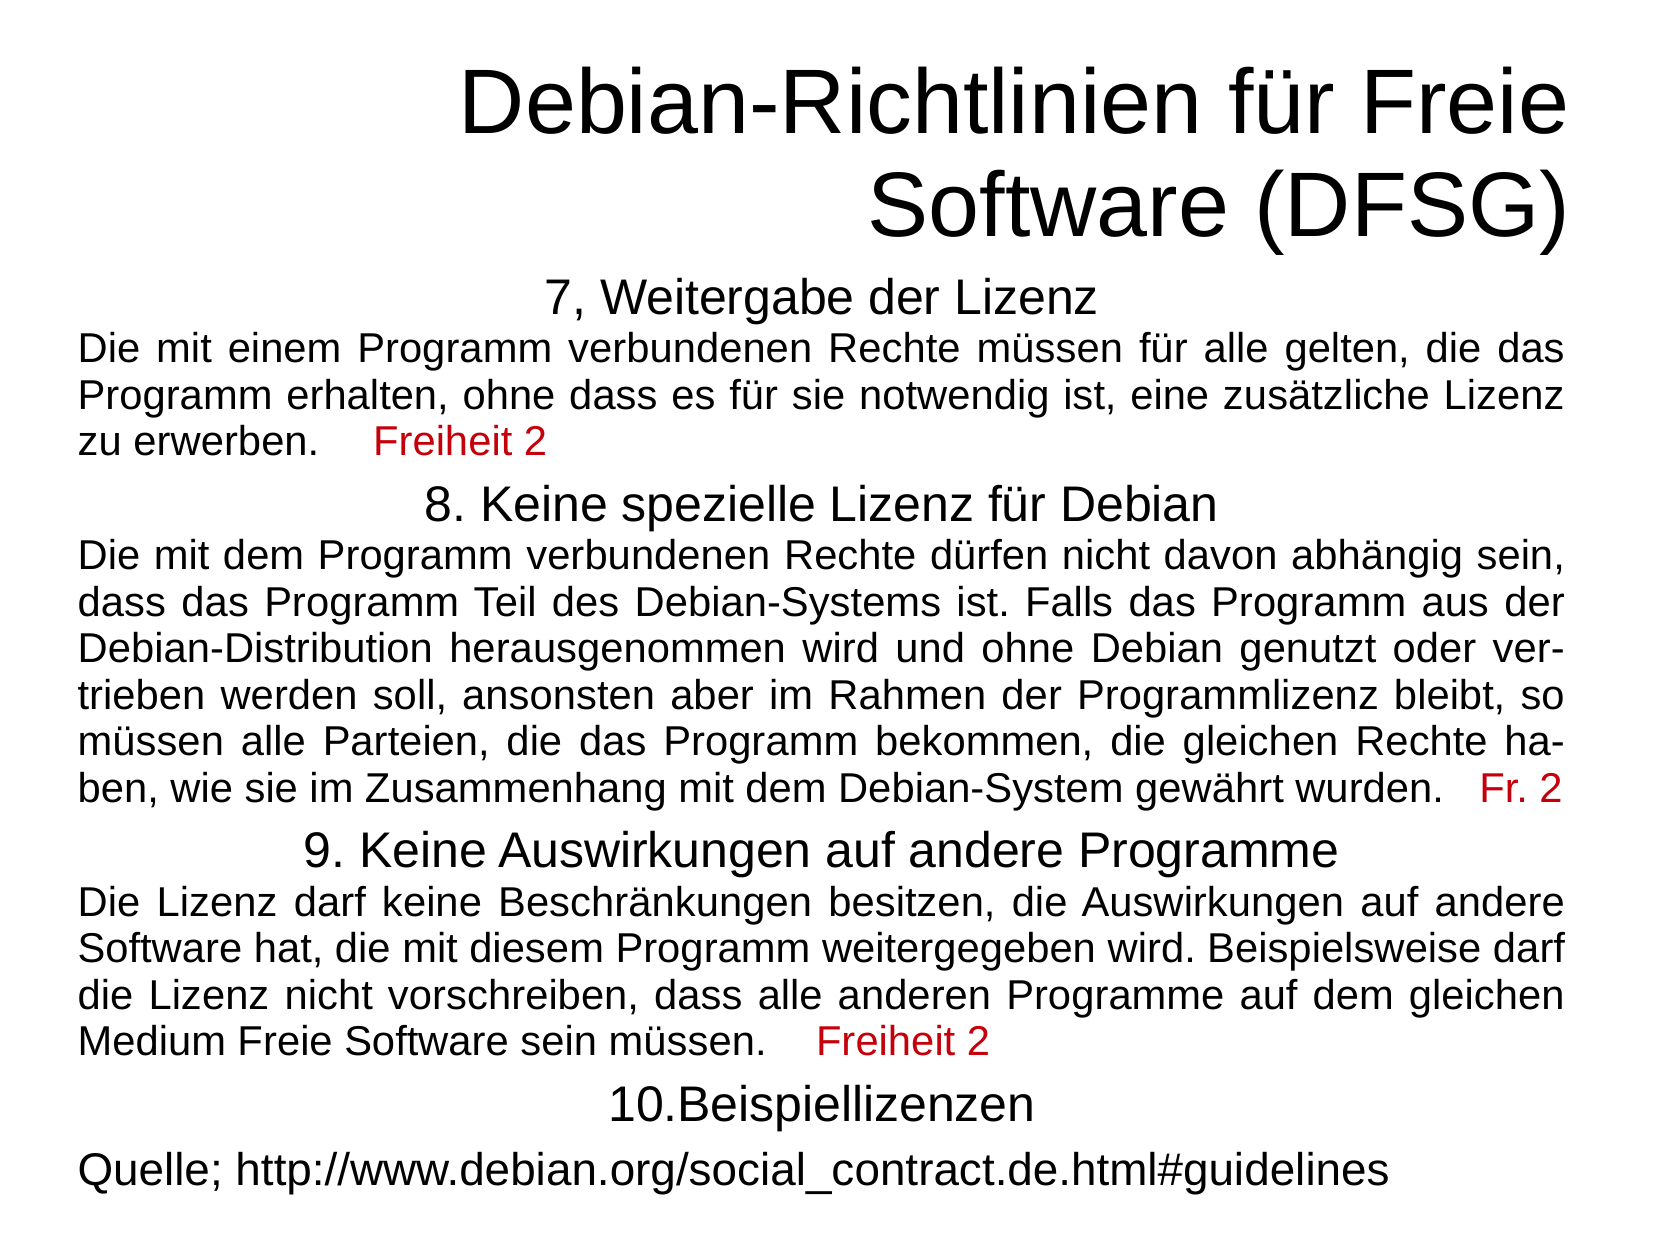

# Debian-Richtlinien für Freie Software (DFSG)
7, Weitergabe der Lizenz
Die mit einem Programm verbundenen Rechte müssen für alle gelten, die das Programm erhalten, ohne dass es für sie notwendig ist, eine zusätzliche Lizenz zu erwerben.	Freiheit 2
8. Keine spezielle Lizenz für Debian
Die mit dem Programm verbundenen Rechte dürfen nicht davon abhängig sein, dass das Programm Teil des Debian-Systems ist. Falls das Programm aus der Debian-Distribution herausgenommen wird und ohne Debian genutzt oder ver-trieben werden soll, ansonsten aber im Rahmen der Programmlizenz bleibt, so müssen alle Parteien, die das Programm bekommen, die gleichen Rechte ha-ben, wie sie im Zusammenhang mit dem Debian-System gewährt wurden. Fr. 2
9. Keine Auswirkungen auf andere Programme
Die Lizenz darf keine Beschränkungen besitzen, die Auswirkungen auf andere Software hat, die mit diesem Programm weitergegeben wird. Beispielsweise darf die Lizenz nicht vorschreiben, dass alle anderen Programme auf dem gleichen Medium Freie Software sein müssen.	Freiheit 2
10.Beispiellizenzen
Quelle; http://www.debian.org/social_contract.de.html#guidelines